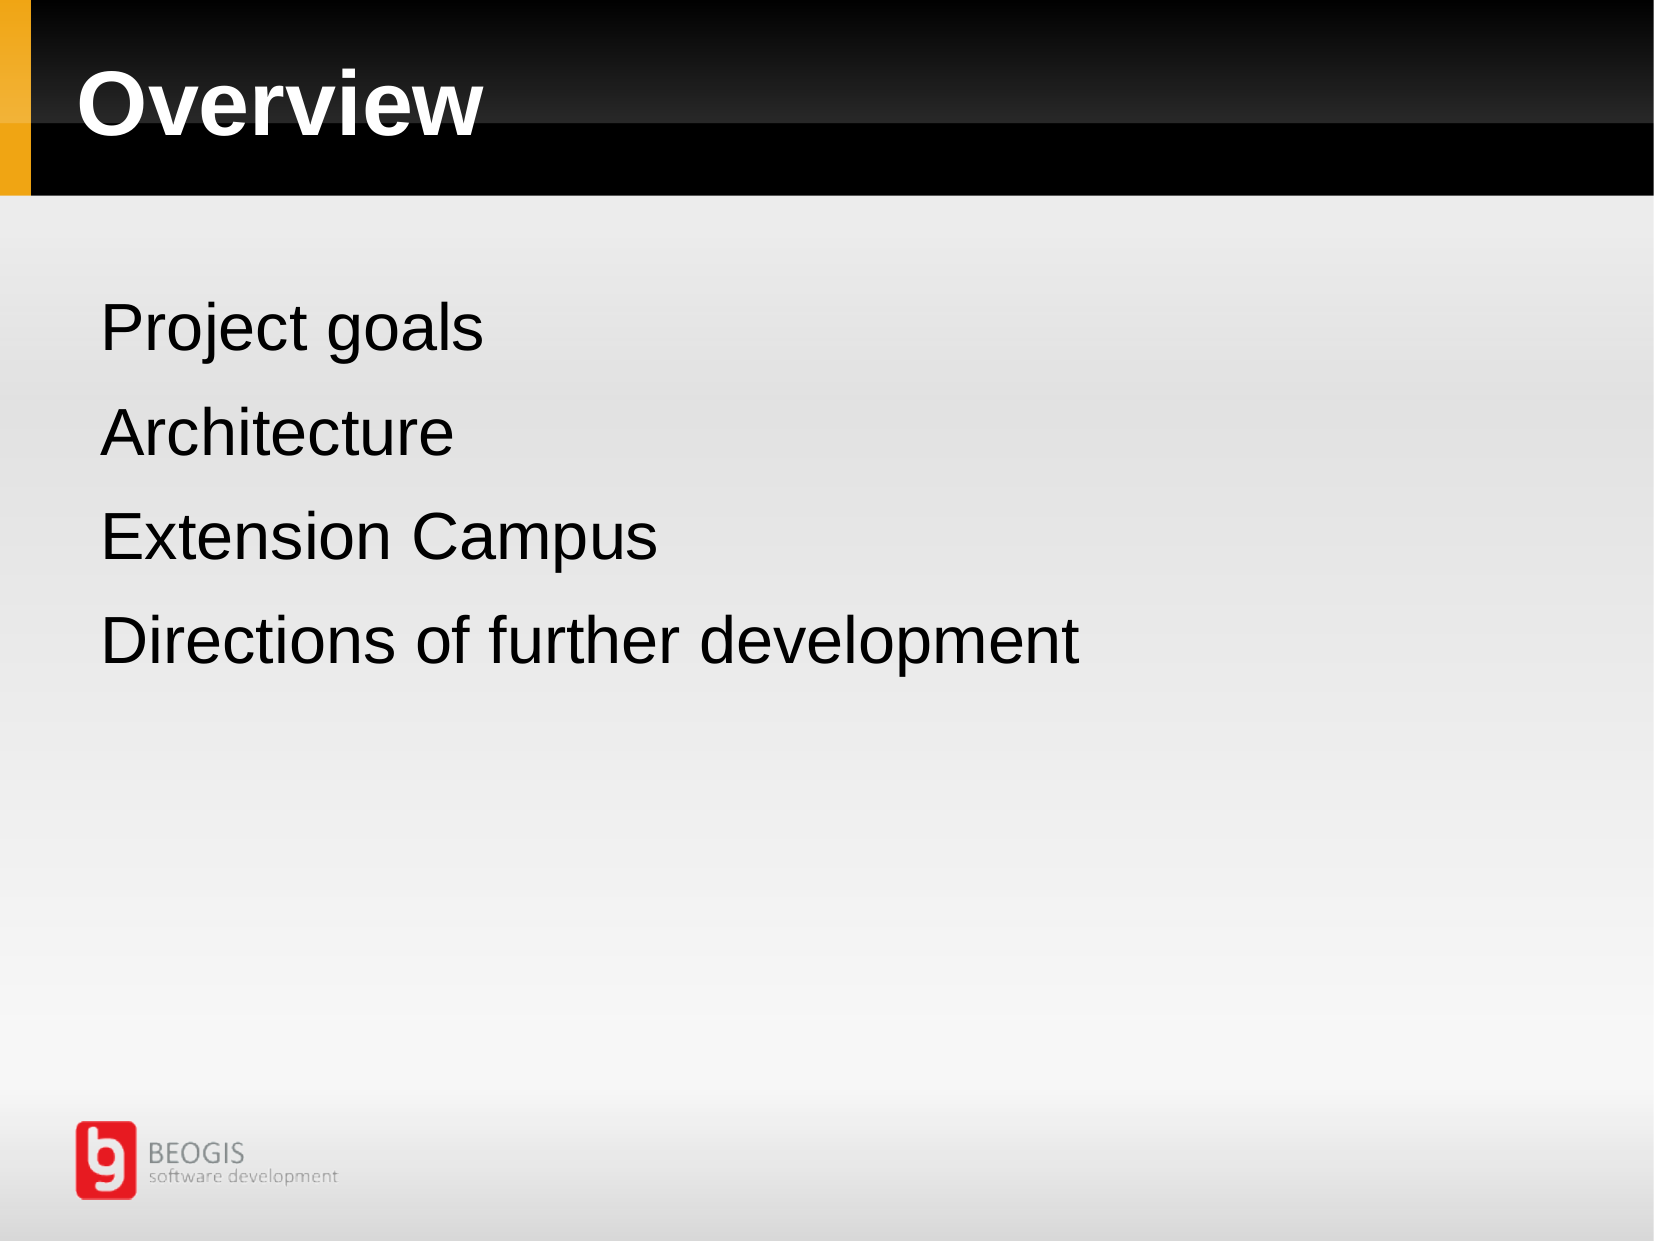

# Overview
Project goals
Architecture
Extension Campus
Directions of further development